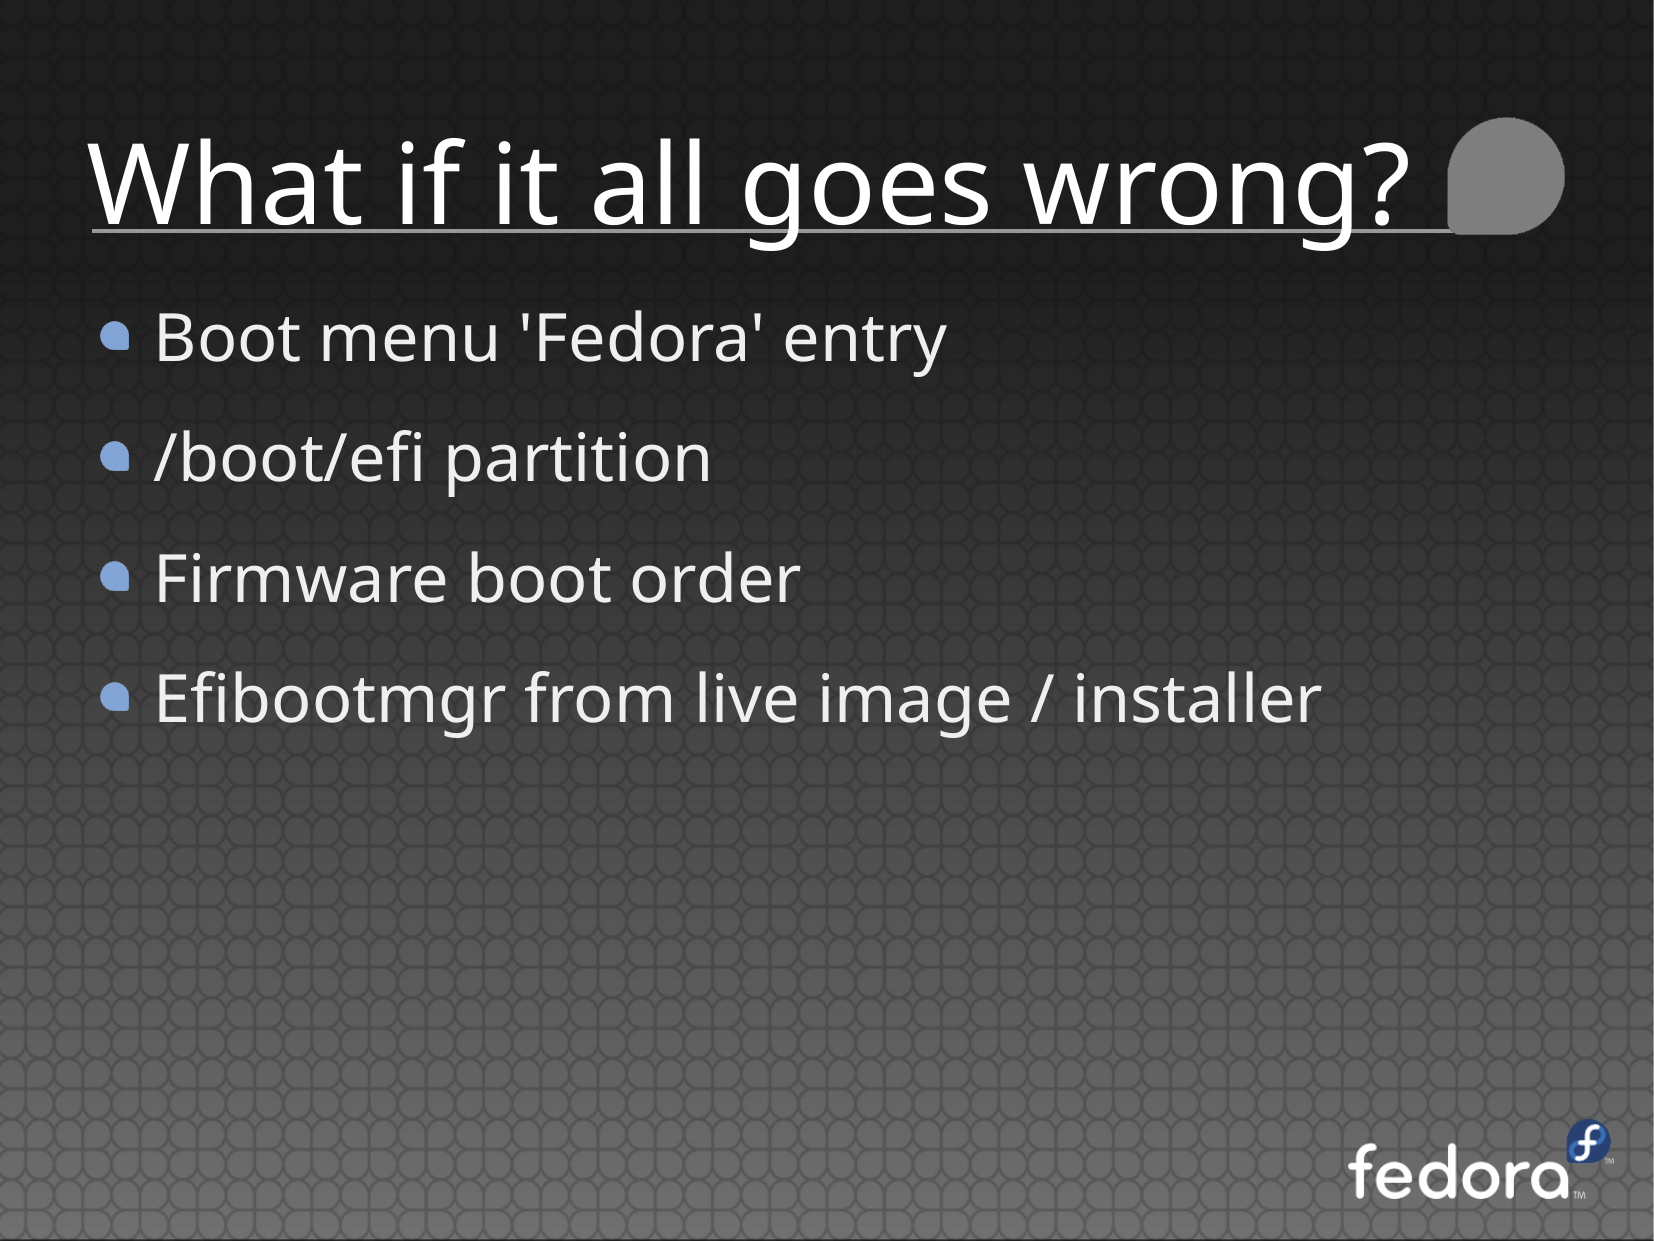

# What if it all goes wrong?
Boot menu 'Fedora' entry
/boot/efi partition
Firmware boot order
Efibootmgr from live image / installer